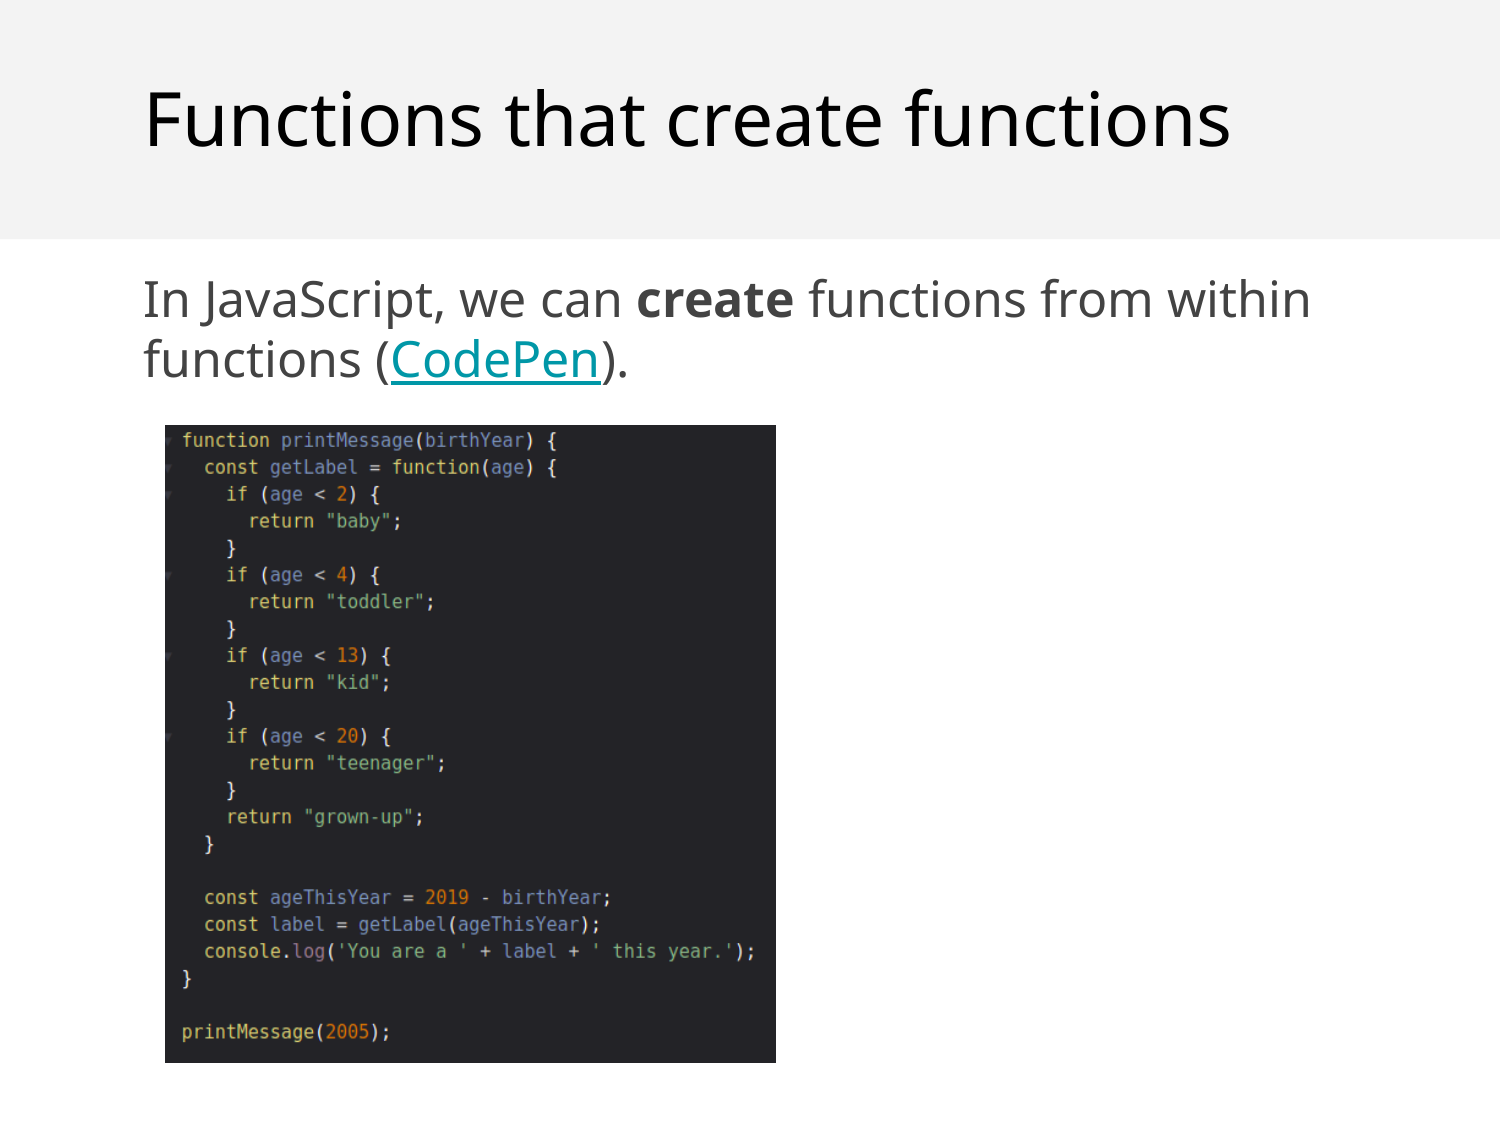

# Functions that create functions
In JavaScript, we can create functions from within functions (CodePen).